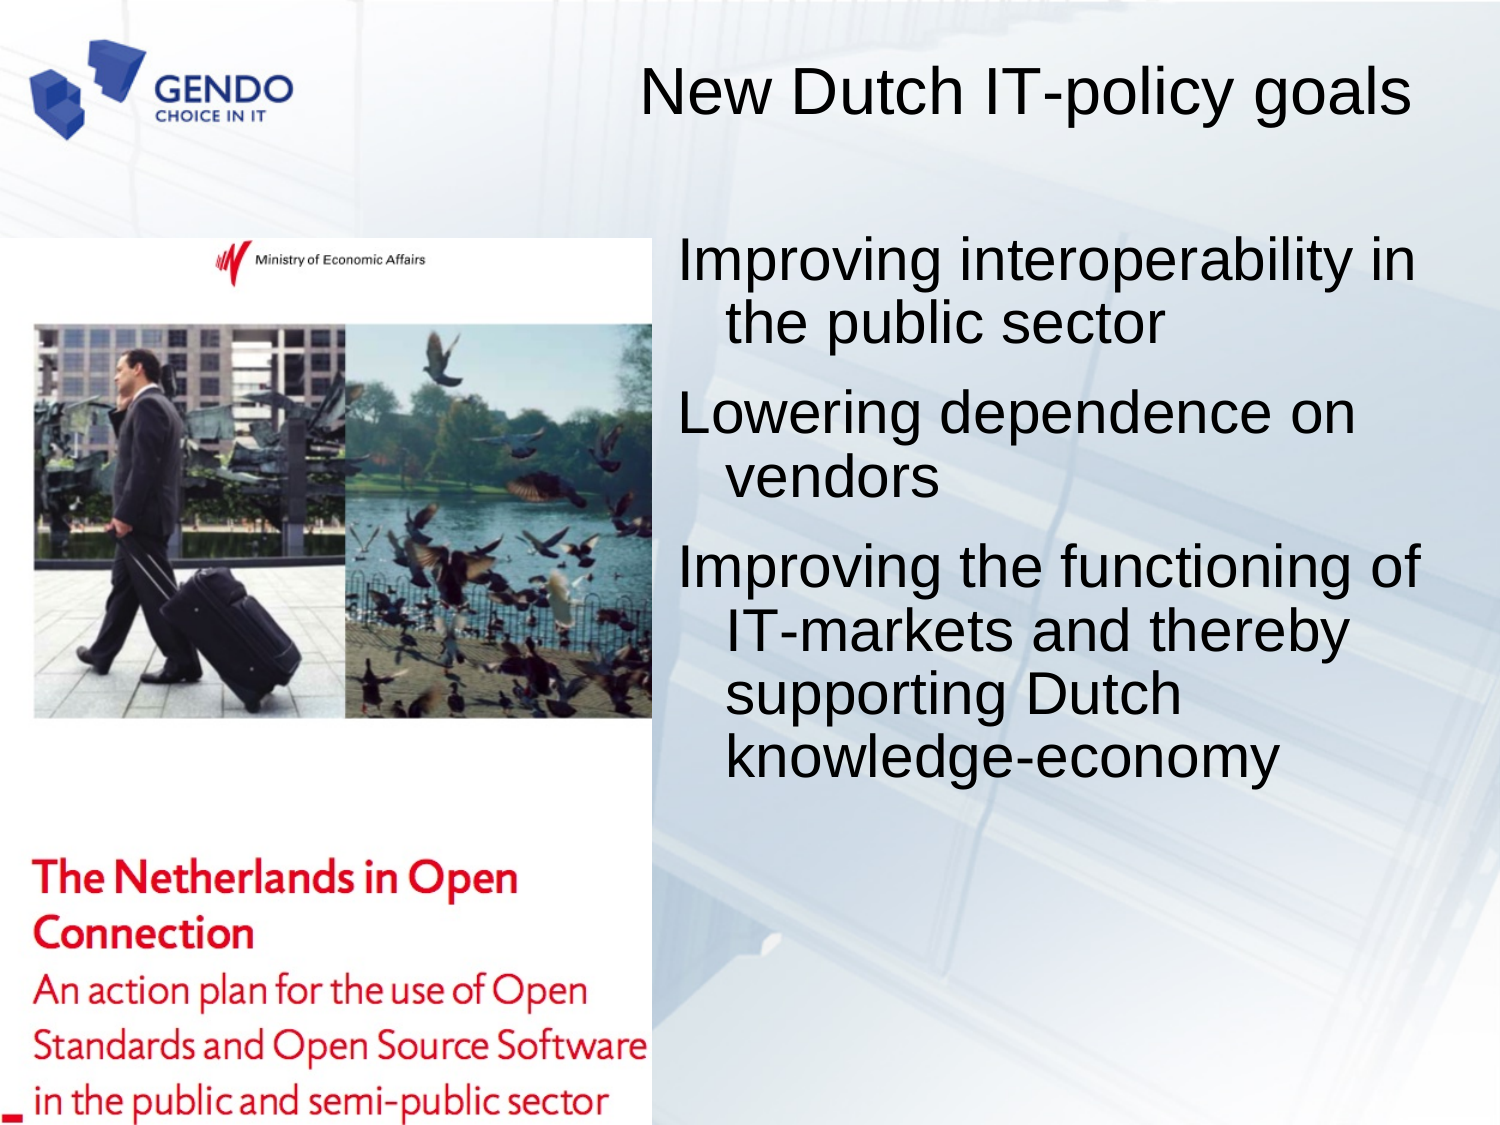

# New Dutch IT-policy goals
Improving interoperability in the public sector
Lowering dependence on vendors
Improving the functioning of IT-markets and thereby supporting Dutch knowledge-economy